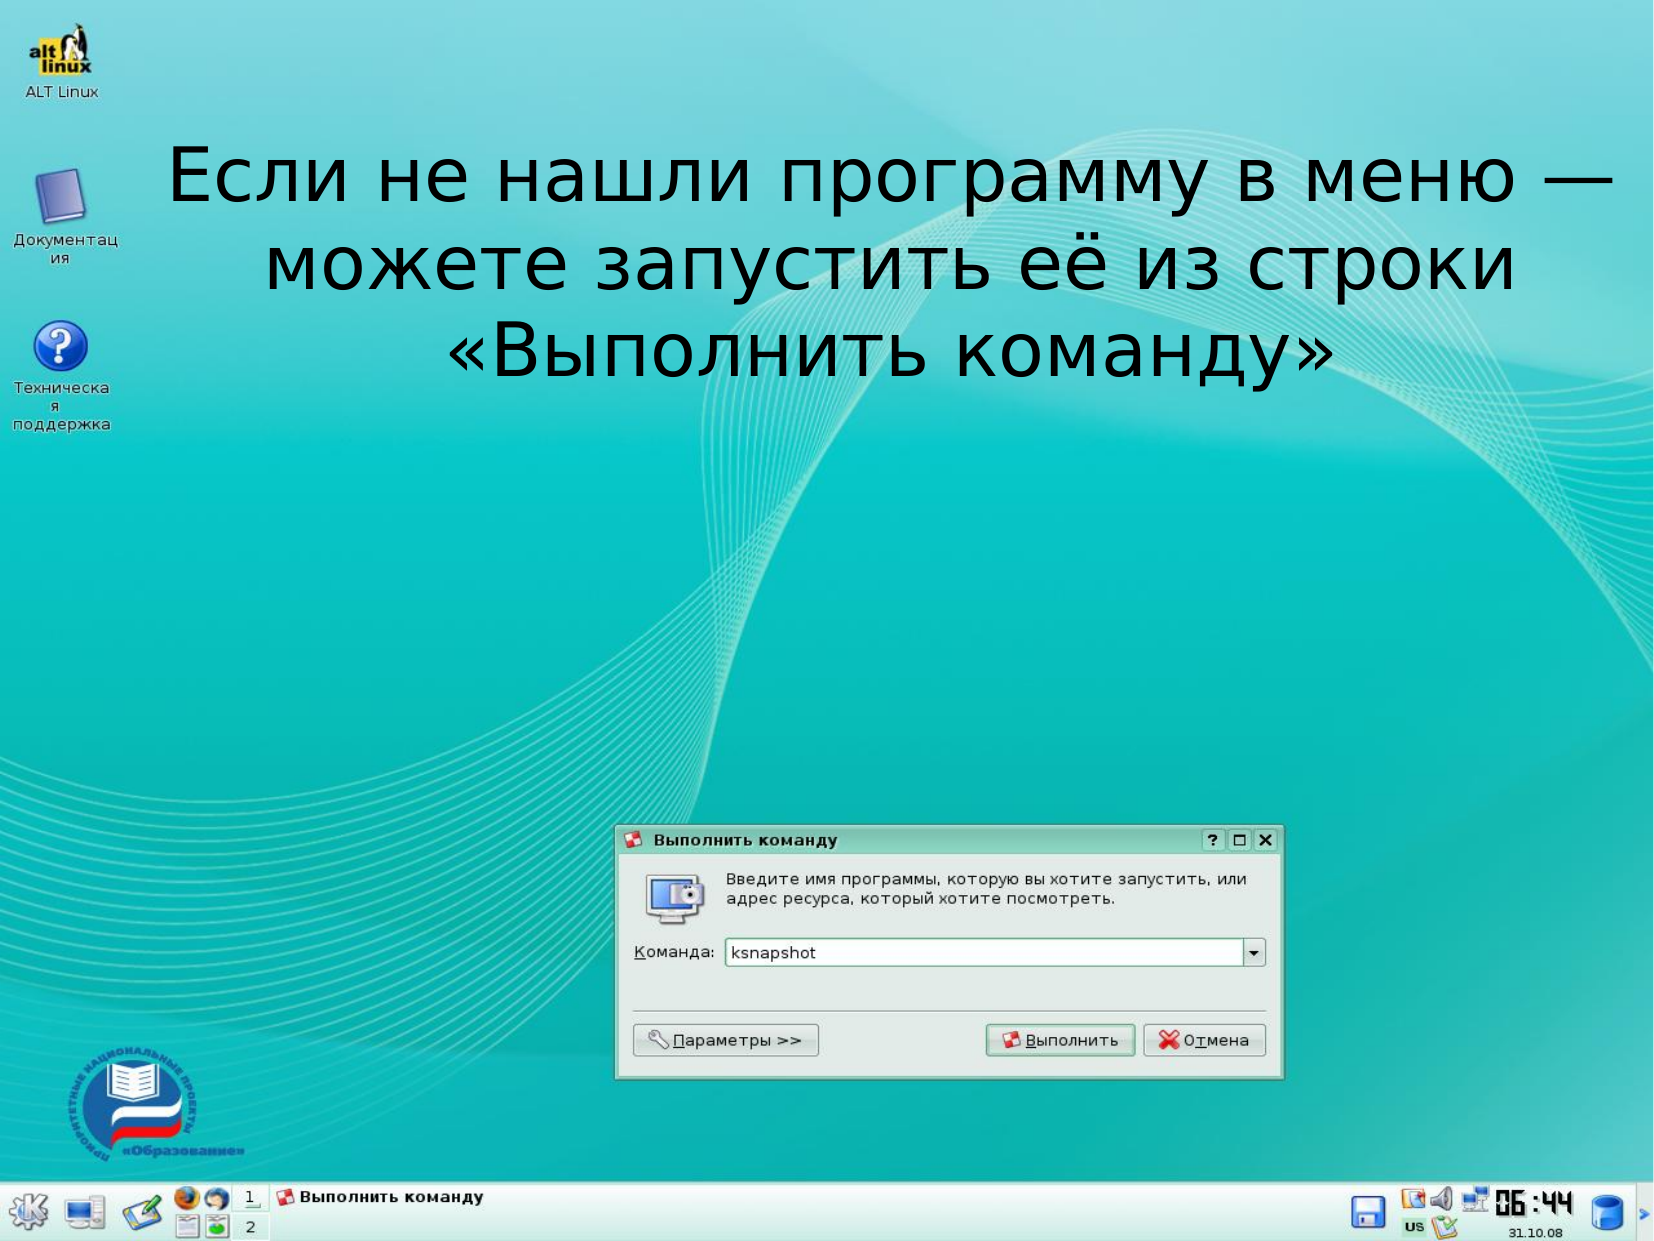

# Если не нашли программу в меню — можете запустить её из строки «Выполнить команду»